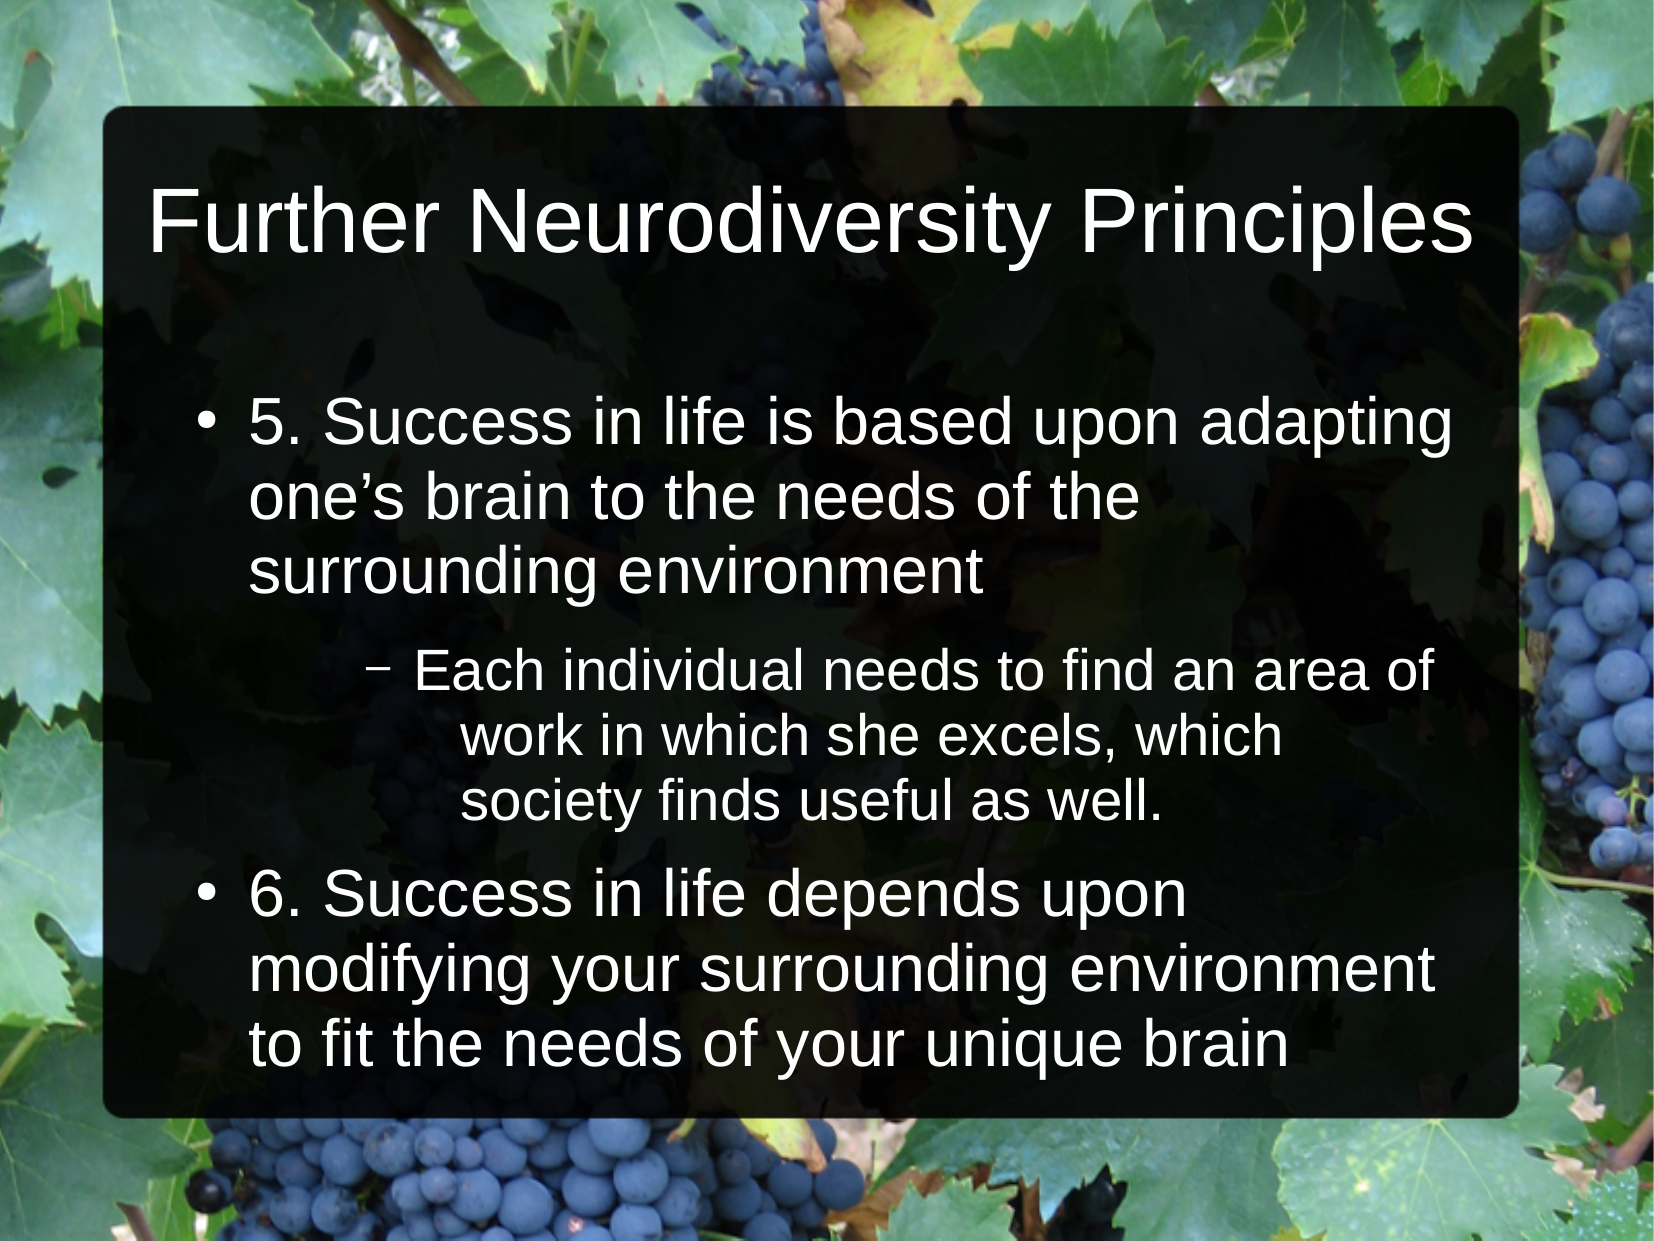

# Further Neurodiversity Principles
5. Success in life is based upon adapting one’s brain to the needs of the surrounding environment
Each individual needs to find an area of work in which she excels, which society finds useful as well.
6. Success in life depends upon modifying your surrounding environment to fit the needs of your unique brain